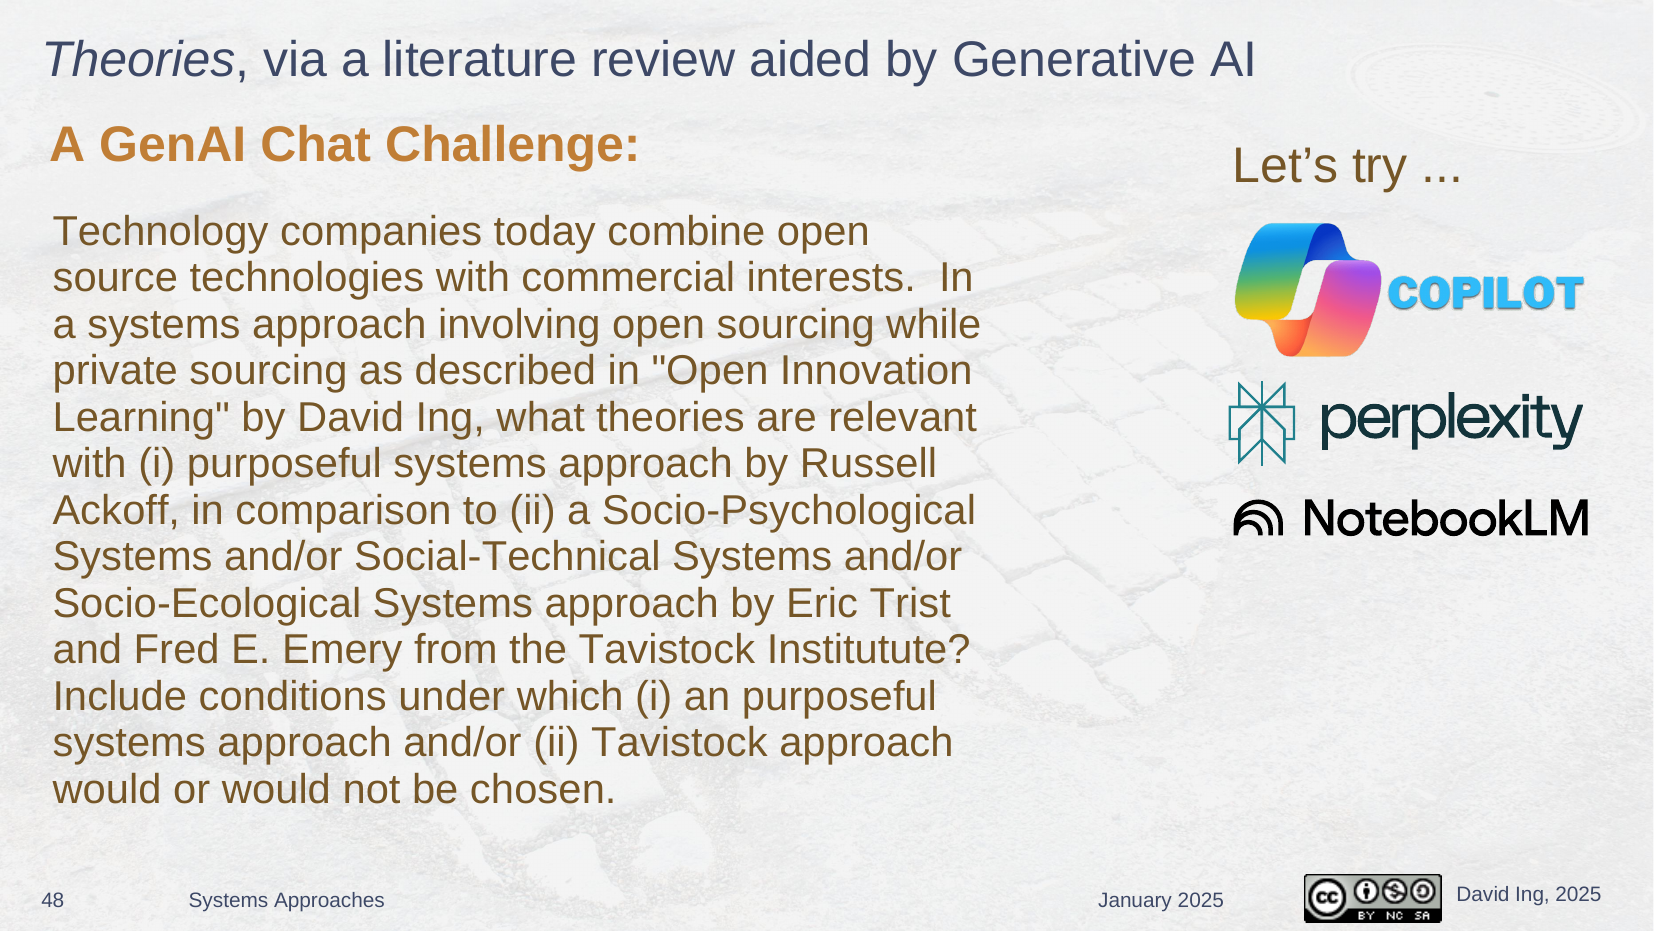

# Theories, via a literature review aided by Generative AI
A GenAI Chat Challenge:
Let’s try ...
Technology companies today combine open source technologies with commercial interests. In a systems approach involving open sourcing while private sourcing as described in "Open Innovation Learning" by David Ing, what theories are relevant with (i) purposeful systems approach by Russell Ackoff, in comparison to (ii) a Socio-Psychological Systems and/or Social-Technical Systems and/or Socio-Ecological Systems approach by Eric Trist and Fred E. Emery from the Tavistock Institutute? Include conditions under which (i) an purposeful systems approach and/or (ii) Tavistock approach would or would not be chosen.
Systems Approaches
January 2025